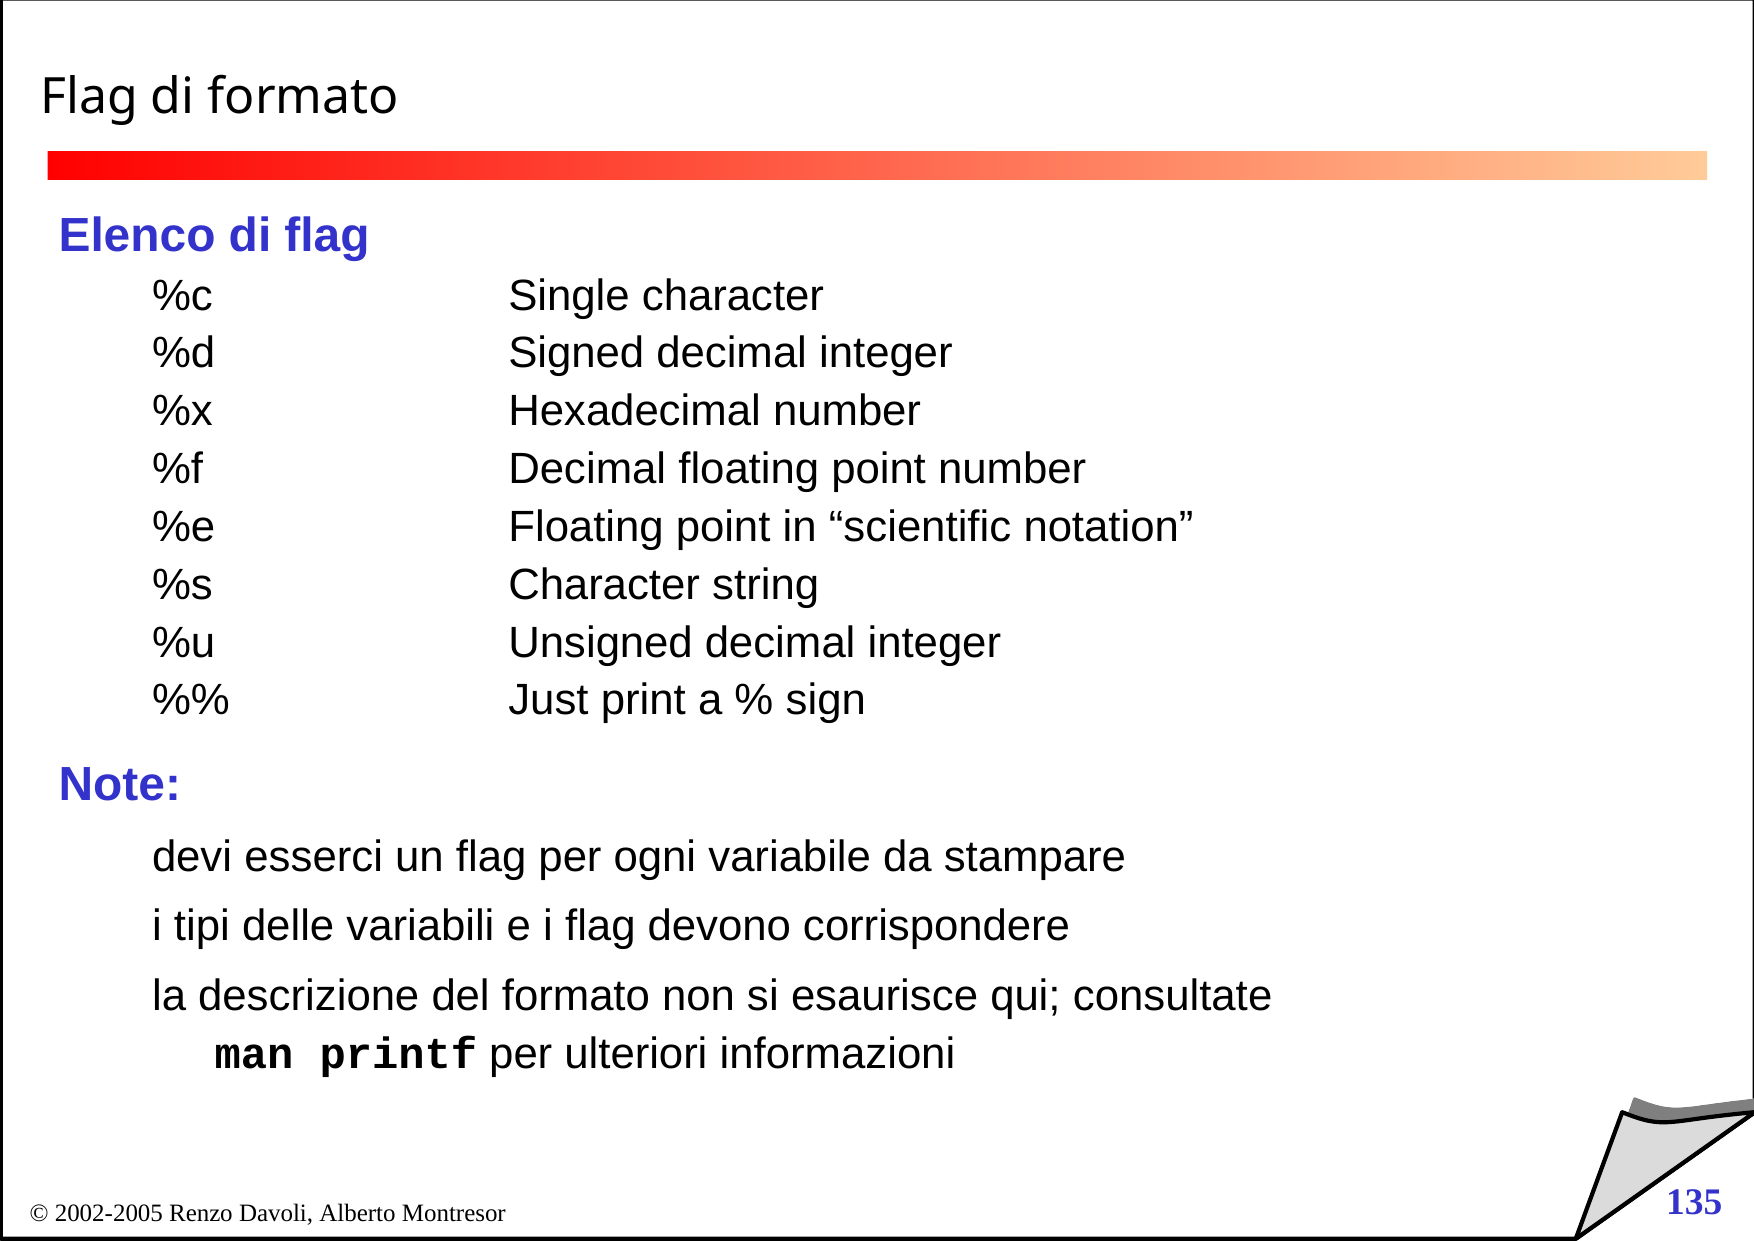

# Flag di formato
Elenco di flag
%c		Single character
%d		Signed decimal integer
%x		Hexadecimal number
%f		Decimal floating point number
%e		Floating point in “scientific notation”
%s		Character string
%u		Unsigned decimal integer
%%		Just print a % sign
Note:
devi esserci un flag per ogni variabile da stampare
i tipi delle variabili e i flag devono corrispondere
la descrizione del formato non si esaurisce qui; consultate
man printf per ulteriori informazioni